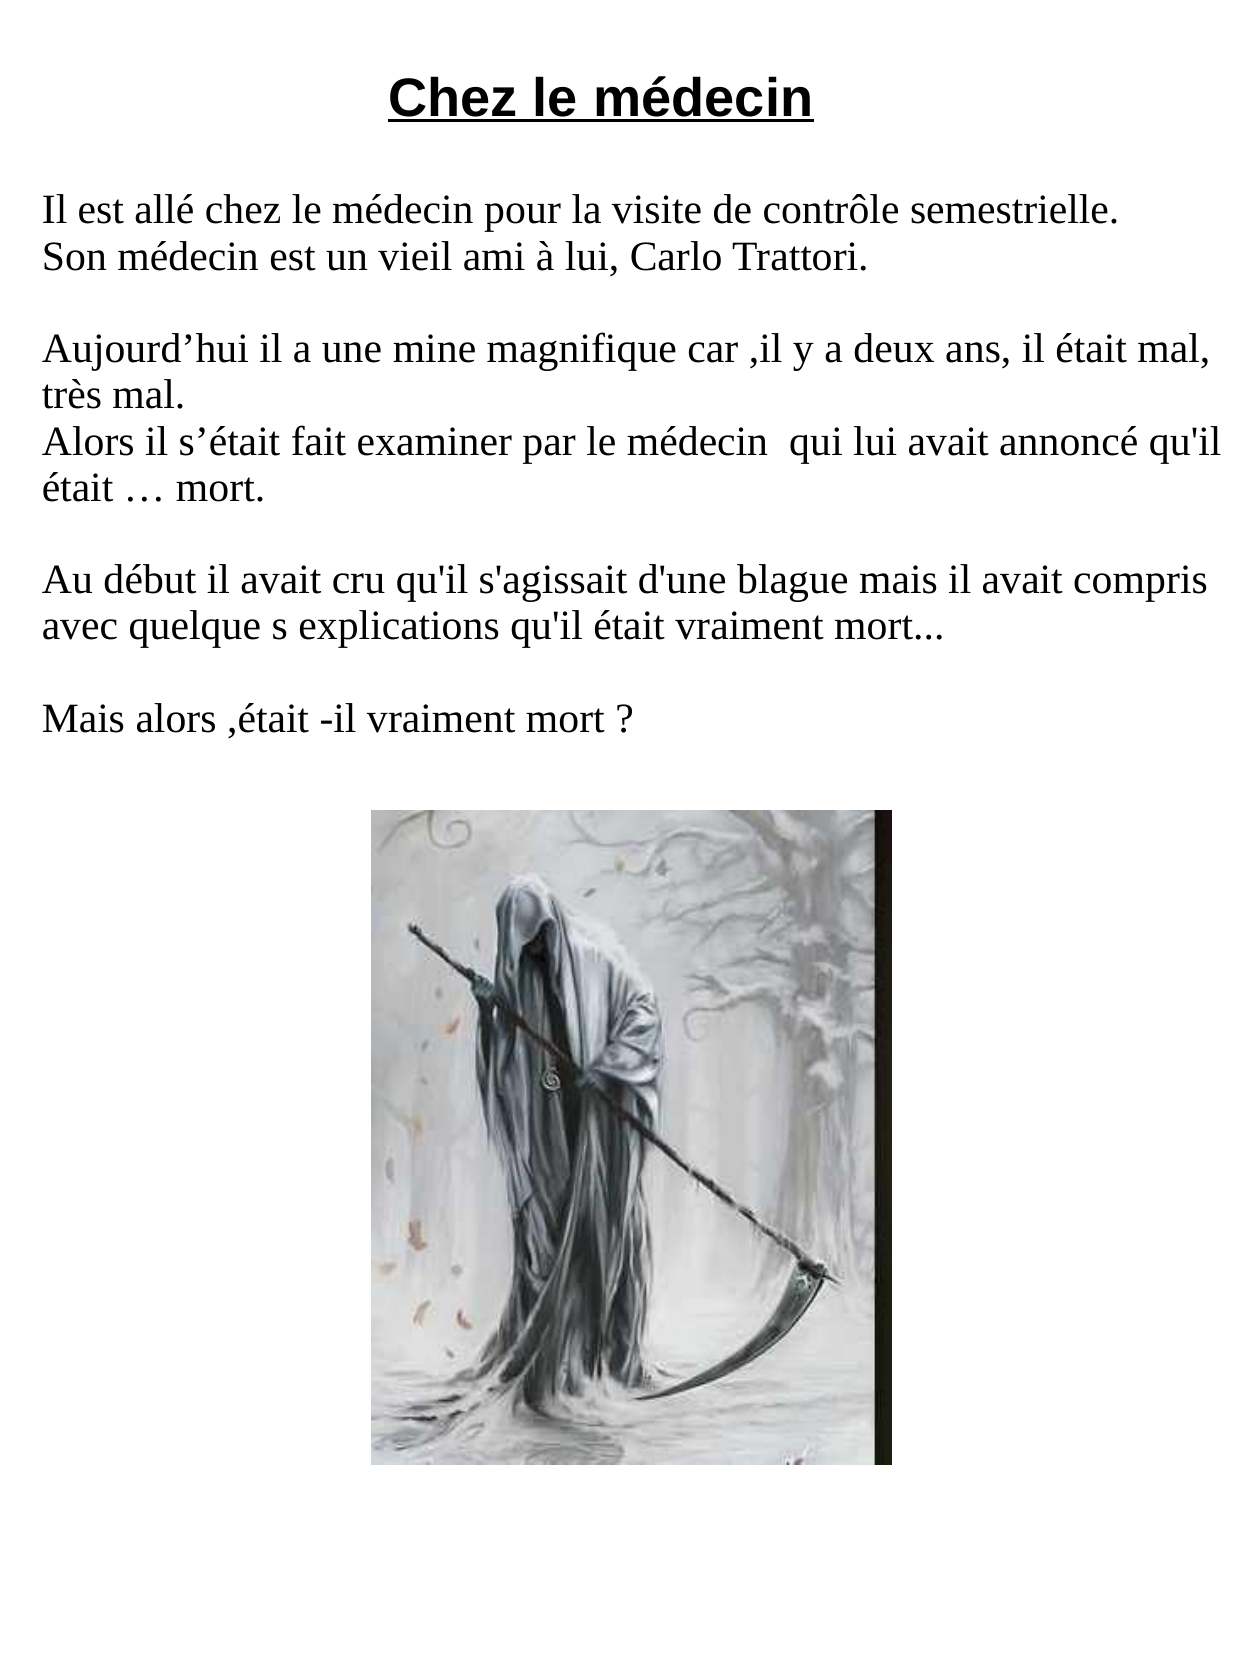

Chez le médecin
Il est allé chez le médecin pour la visite de contrôle semestrielle.
Son médecin est un vieil ami à lui, Carlo Trattori.
Aujourd’hui il a une mine magnifique car ,il y a deux ans, il était mal, très mal.
Alors il s’était fait examiner par le médecin qui lui avait annoncé qu'il était … mort.
Au début il avait cru qu'il s'agissait d'une blague mais il avait compris avec quelque s explications qu'il était vraiment mort...
Mais alors ,était -il vraiment mort ?